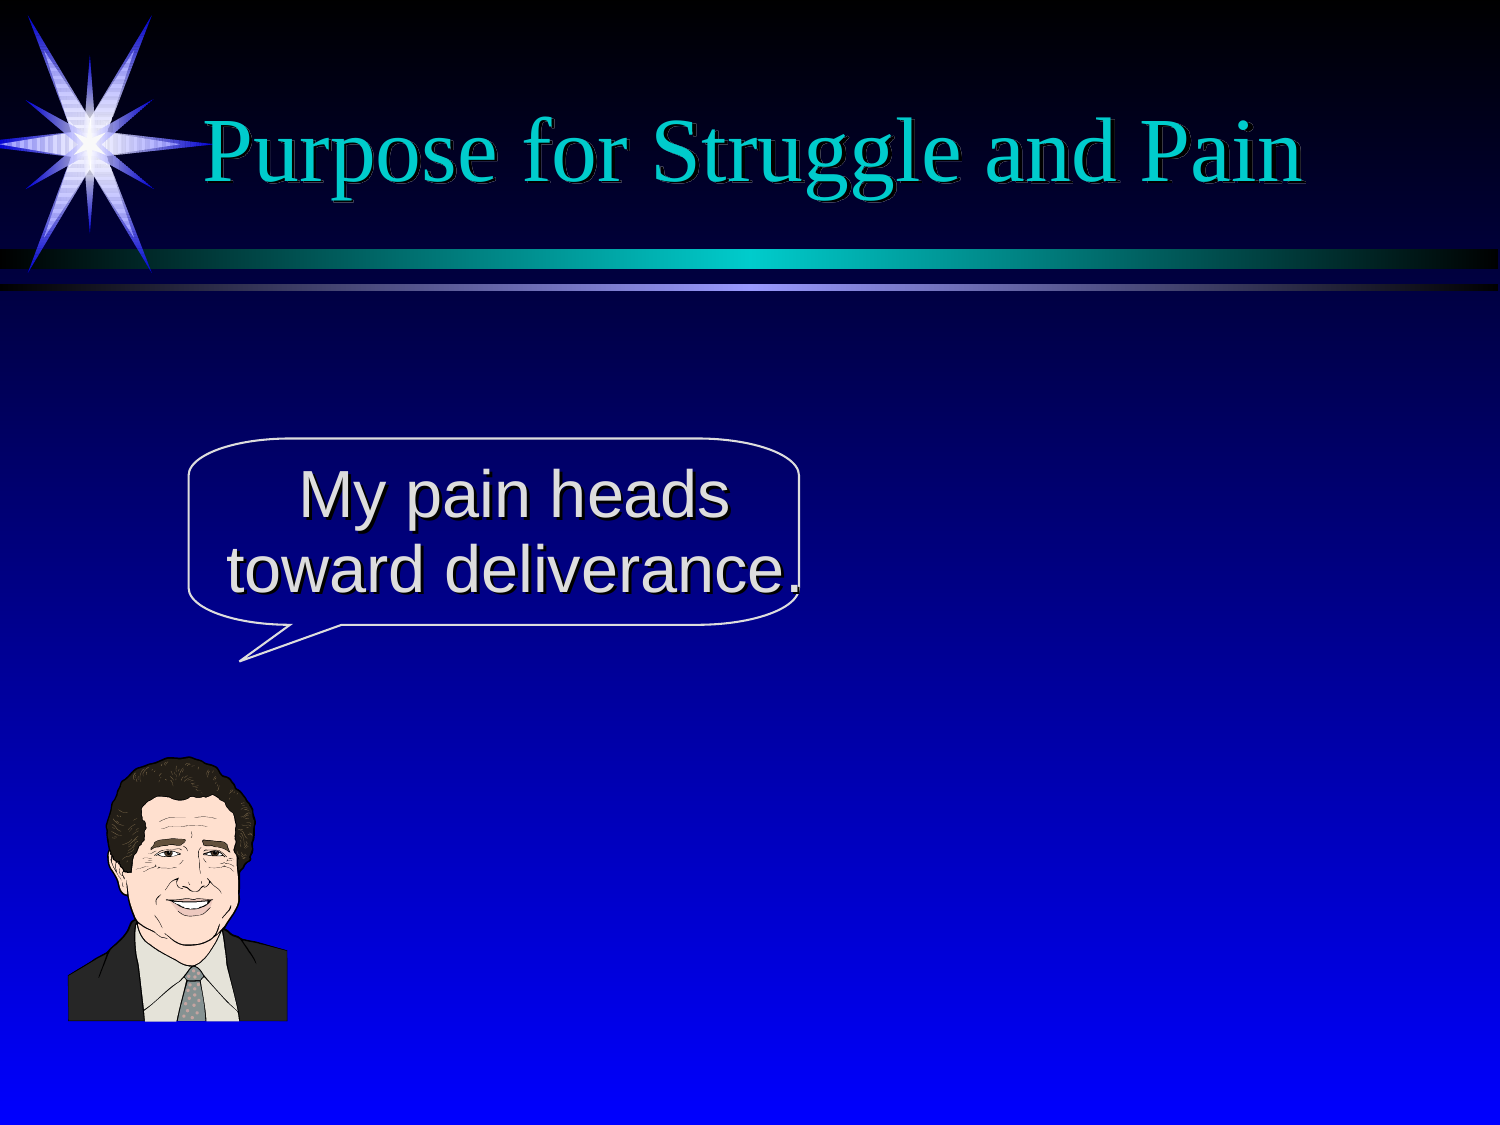

# Purpose for Struggle and Pain
My pain heads
toward deliverance.